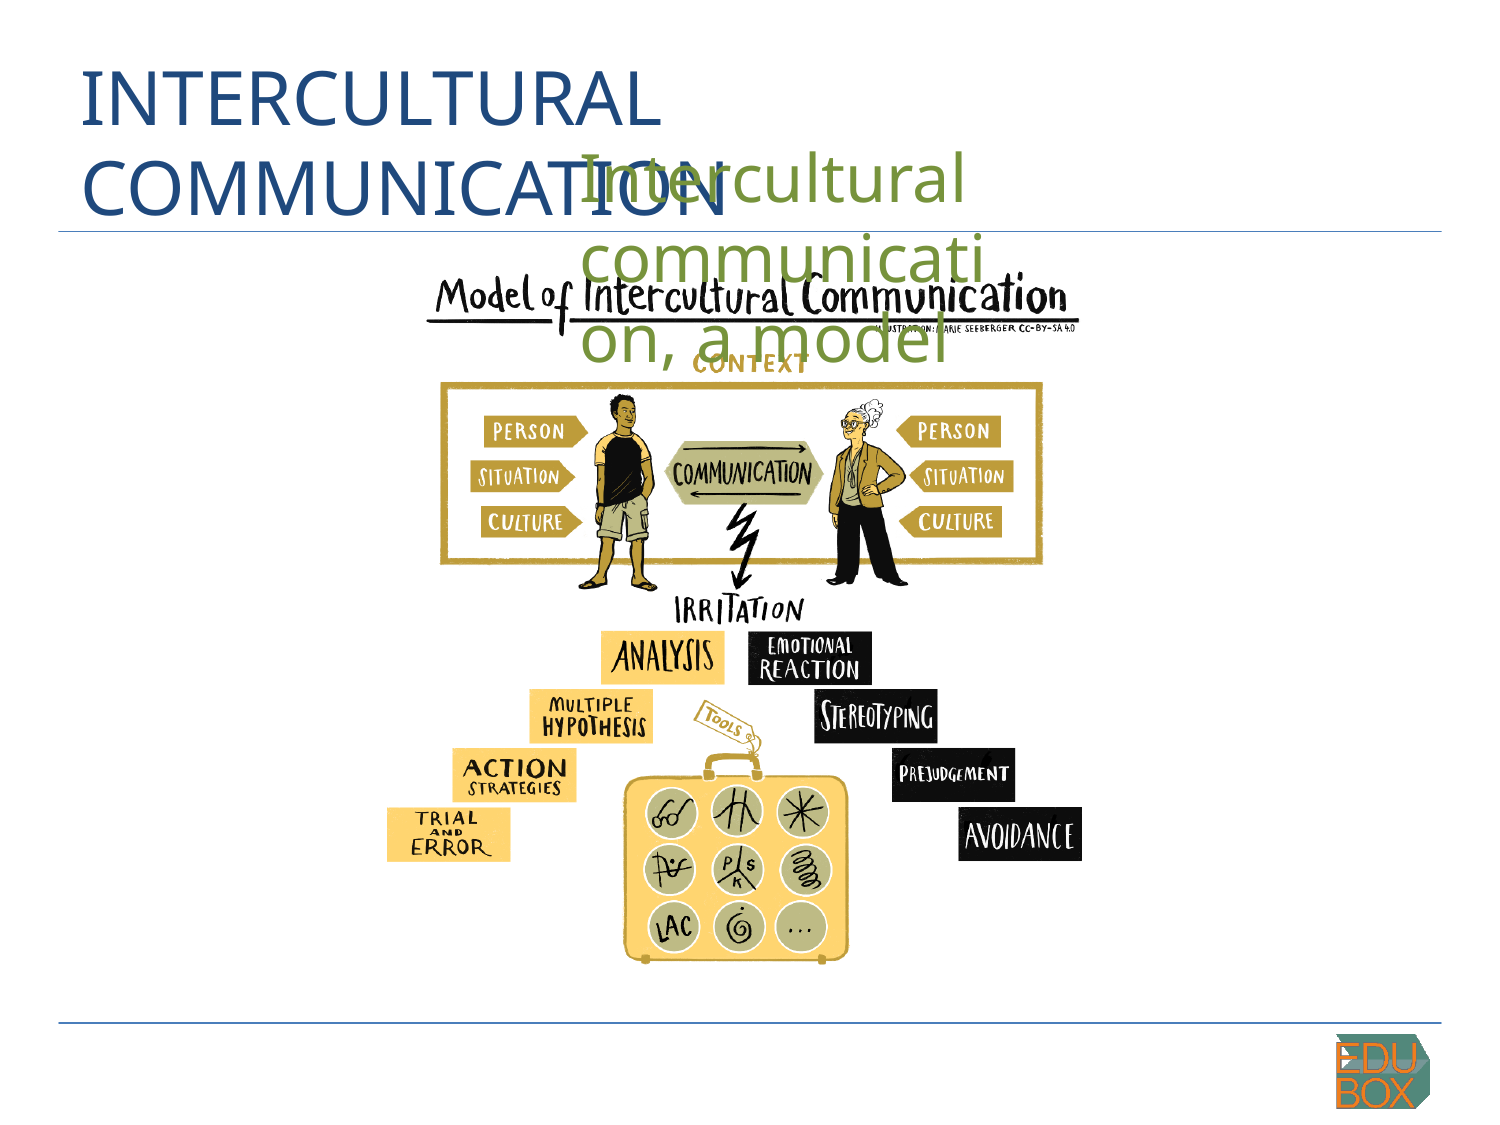

# INTERCULTURAL COMMUNICATION
Intercultural communication, a model